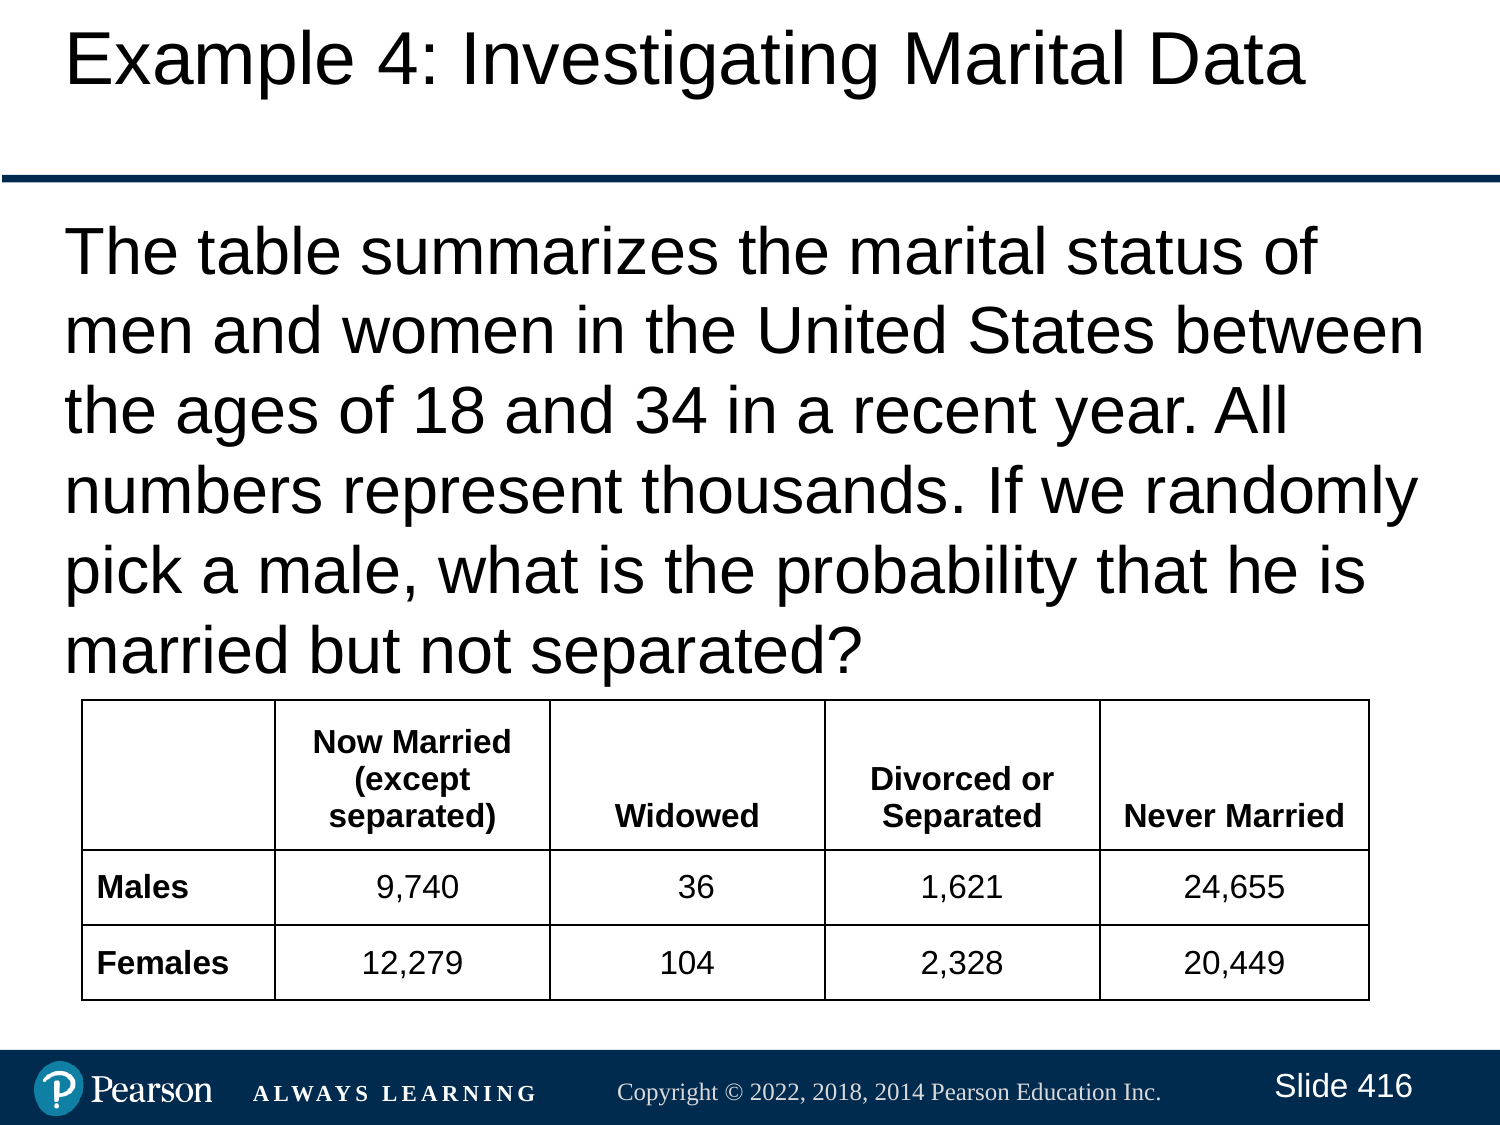

# Example 4: Investigating Marital Data
The table summarizes the marital status of men and women in the United States between the ages of 18 and 34 in a recent year. All numbers represent thousands. If we randomly pick a male, what is the probability that he is married but not separated?
| | Now Married (except separated) | Widowed | Divorced or Separated | Never Married |
| --- | --- | --- | --- | --- |
| Males | 9,740 | 36 | 1,621 | 24,655 |
| Females | 12,279 | 104 | 2,328 | 20,449 |